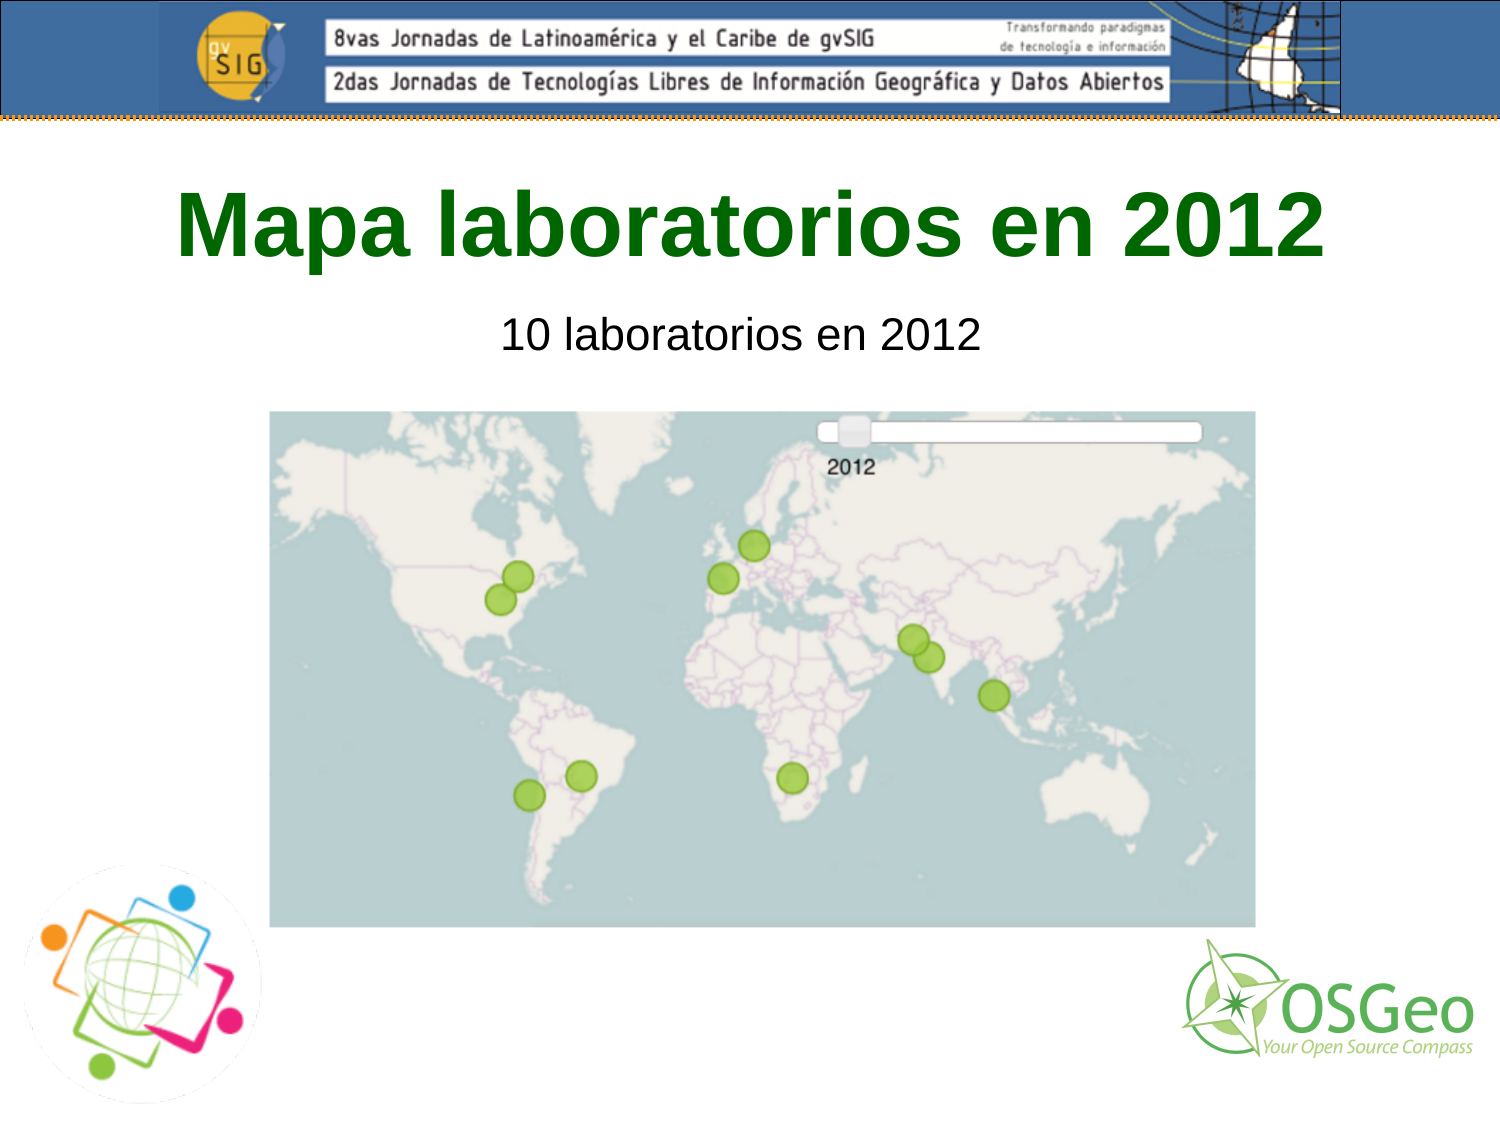

# Mapa laboratorios en 2012
10 laboratorios en 2012